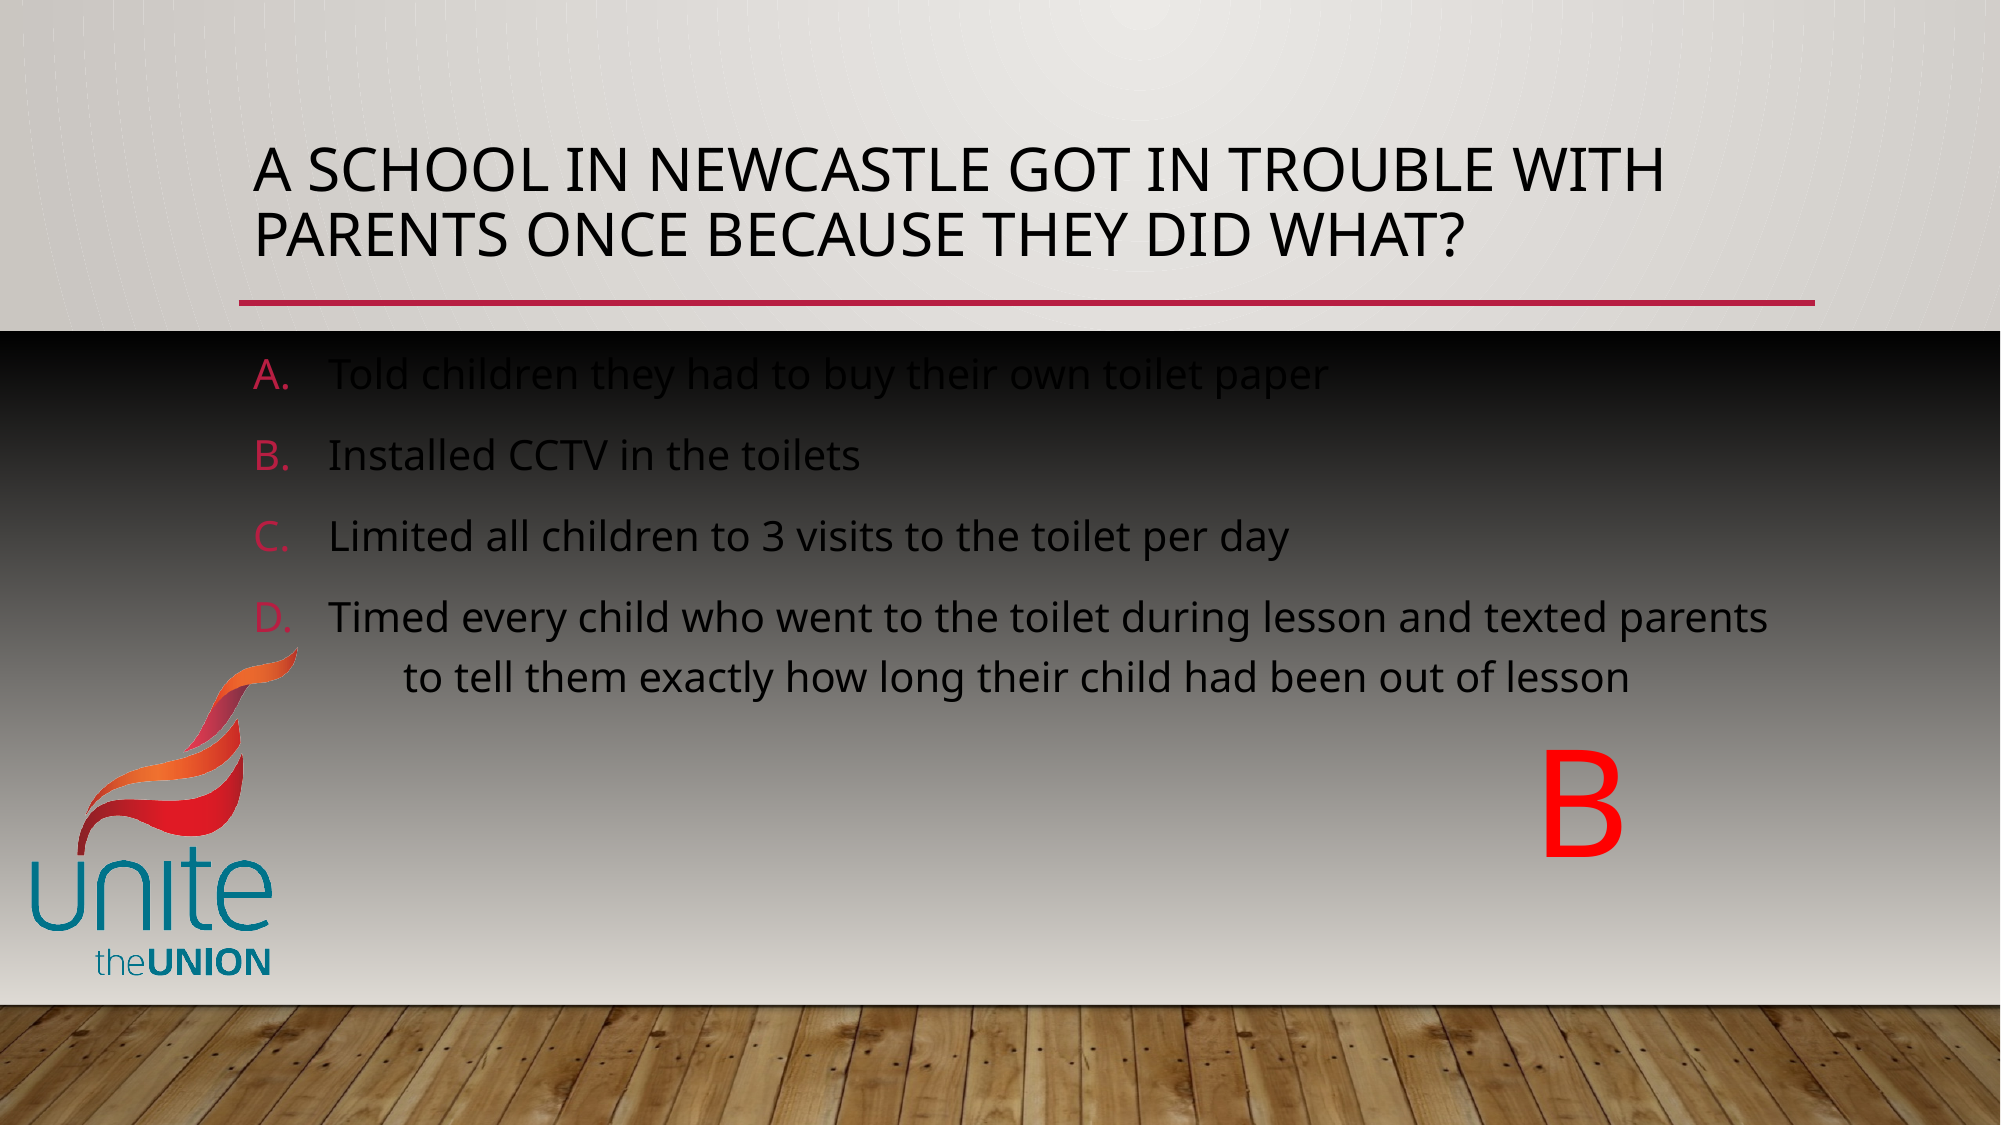

# A school in Newcastle got in trouble with parents once because they did what?
Told children they had to buy their own toilet paper
Installed CCTV in the toilets
Limited all children to 3 visits to the toilet per day
Timed every child who went to the toilet during lesson and texted parents to tell them exactly how long their child had been out of lesson
B